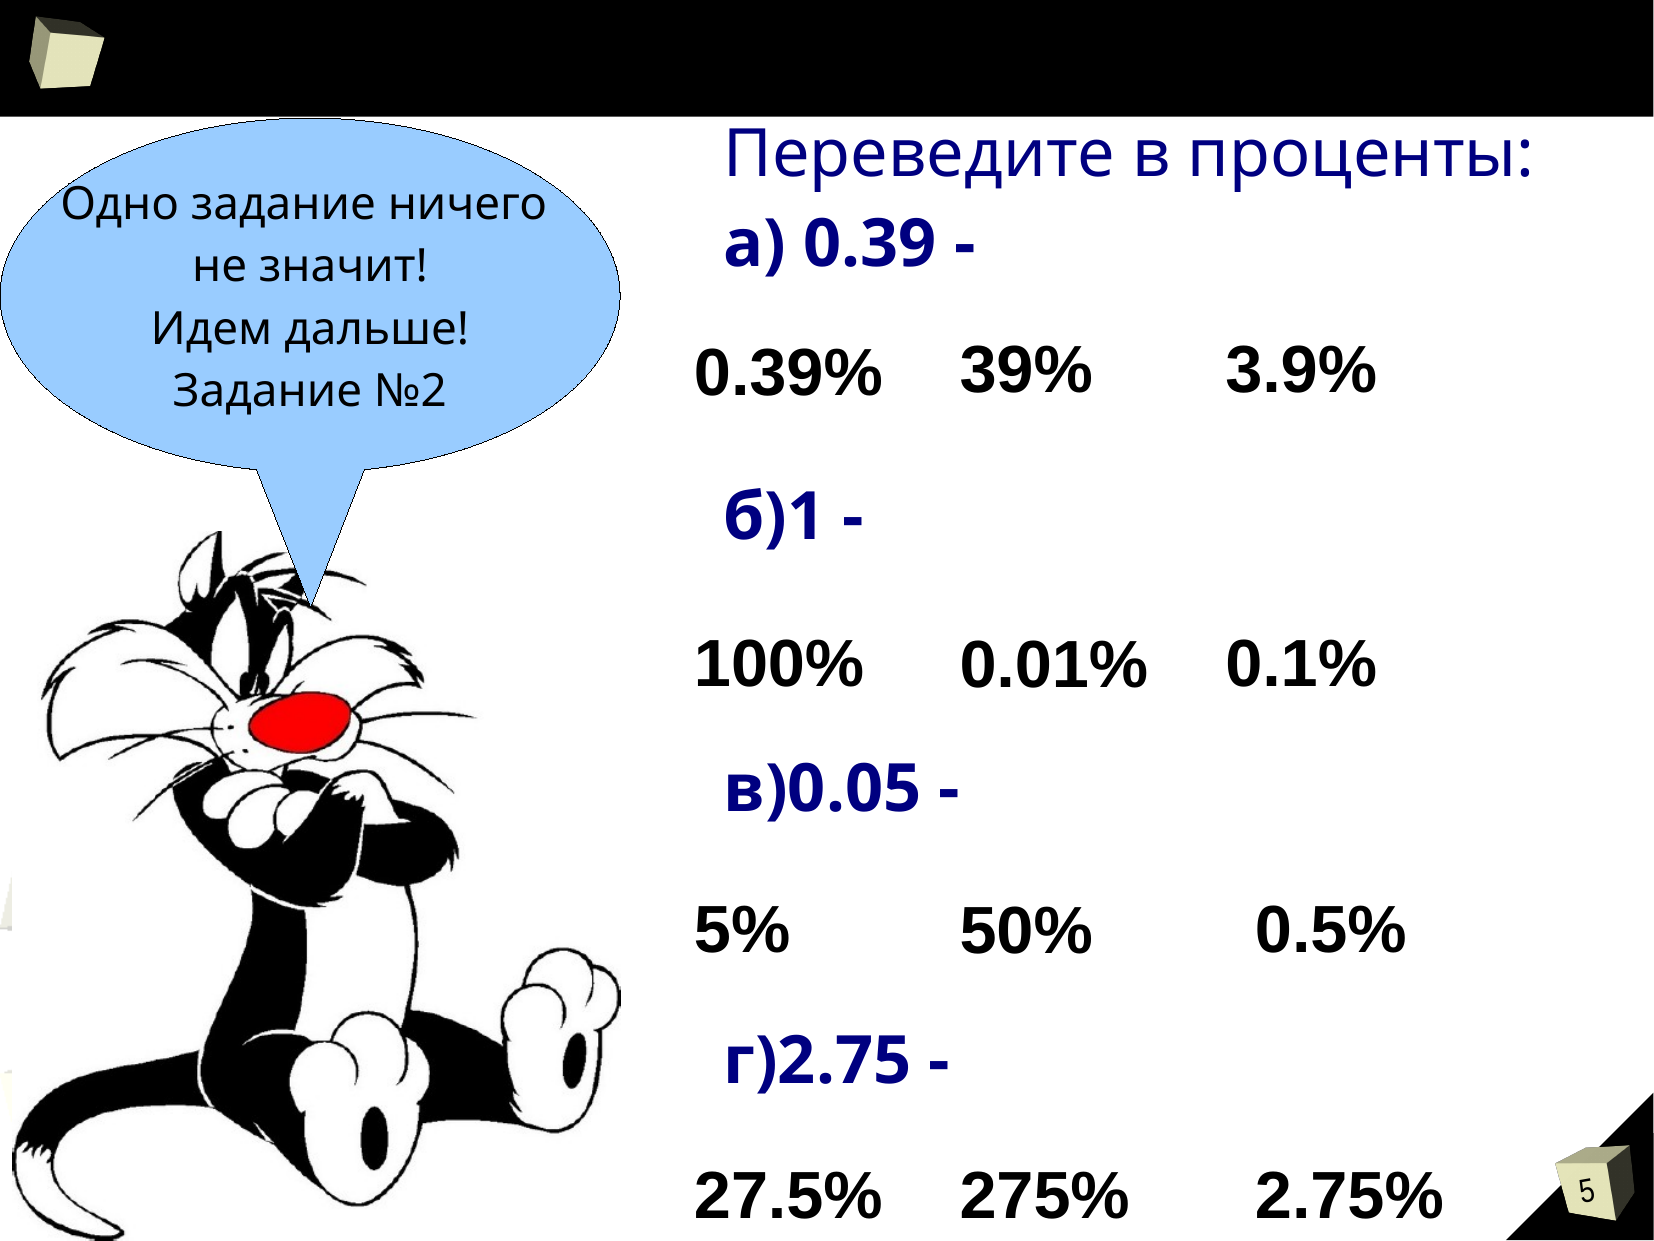

Переведите в проценты:
a) 0.39 -
б)1 -
в)0.05 -
г)2.75 -
Одно задание ничего
не значит!
Идем дальше!
Задание №2
39%
3.9%
0.39%
100%
0.1%
0.01%
5%
0.5%
50%
27.5%
275%
2.75%